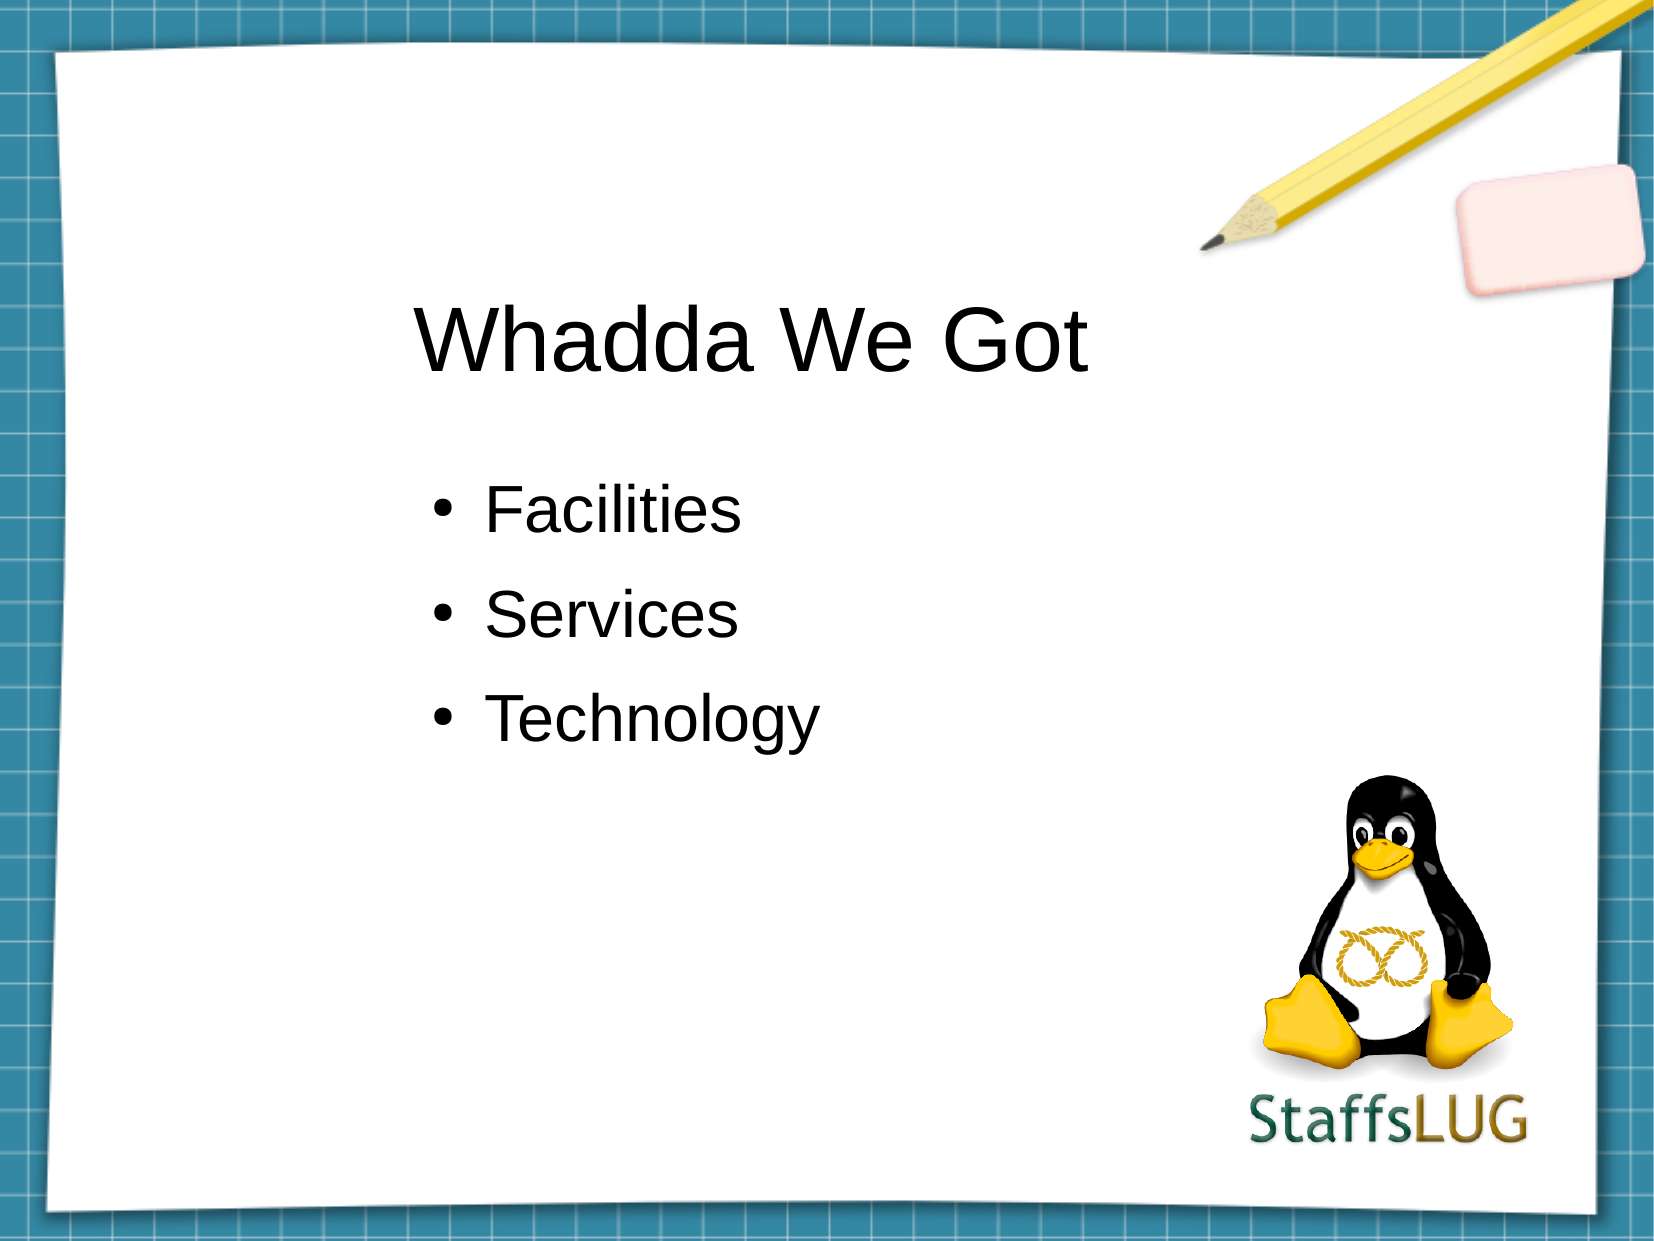

# Whadda We Got
Facilities
Services
Technology